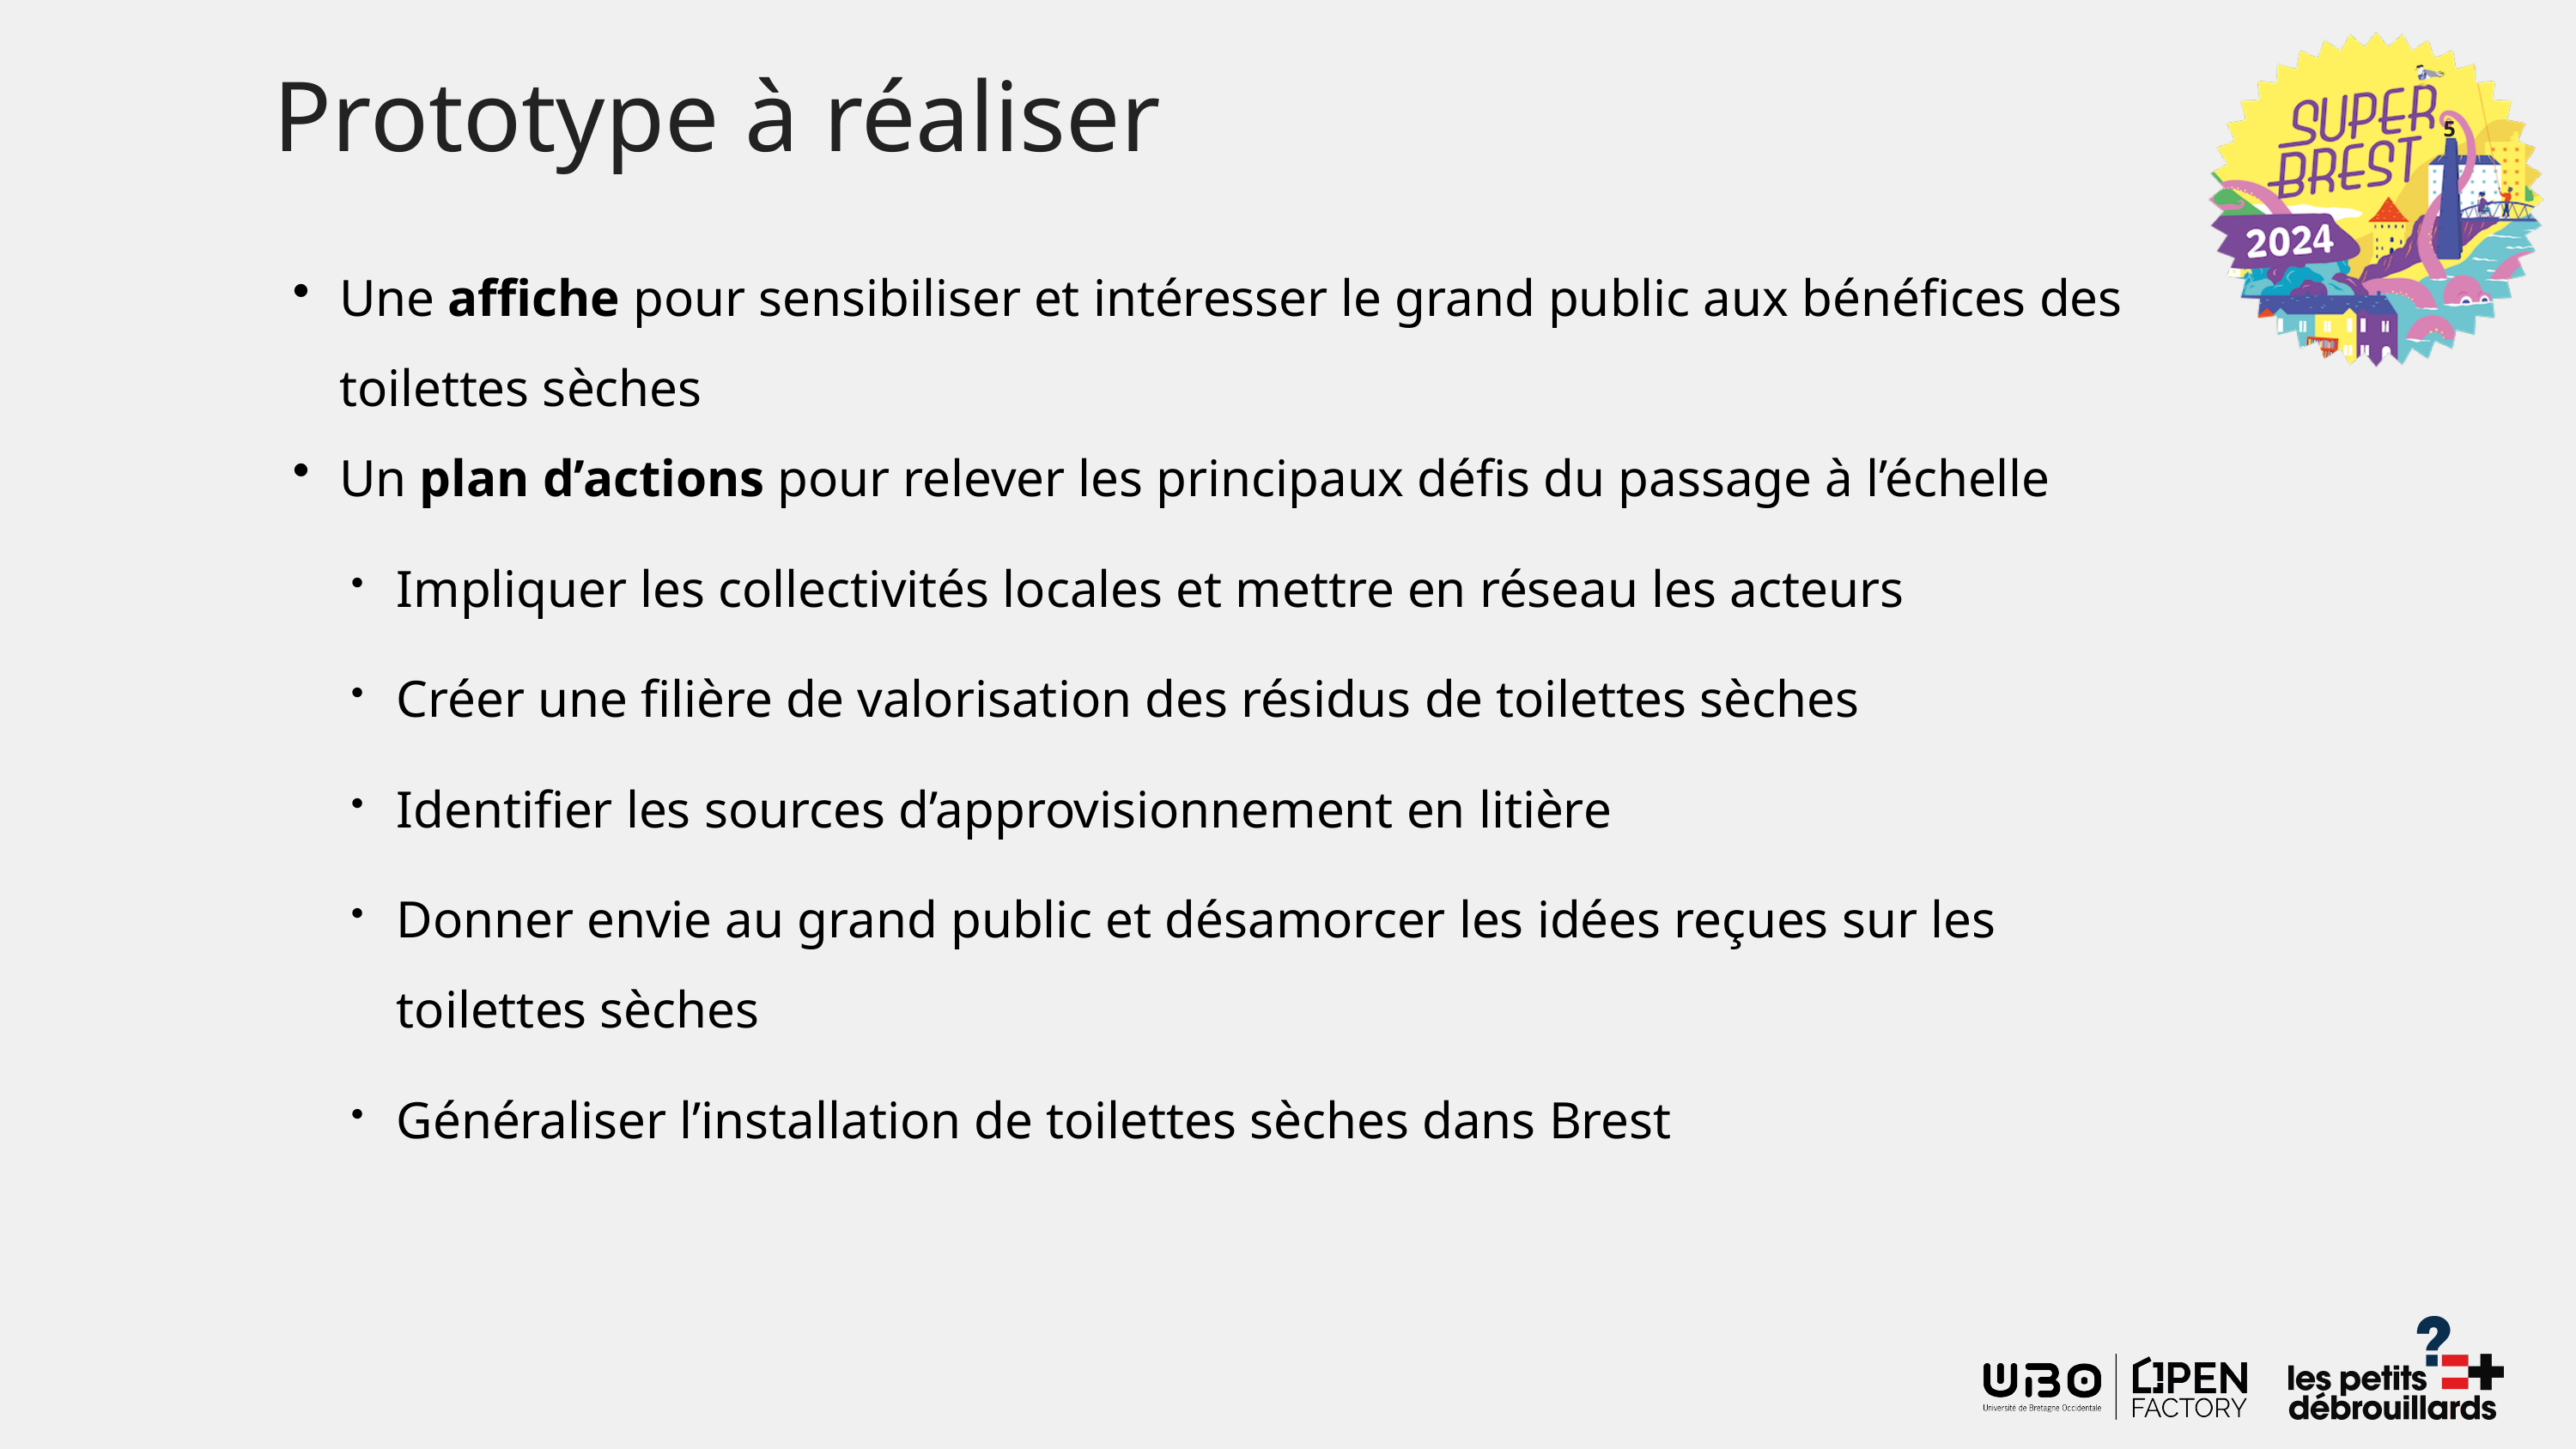

# Prototype à réaliser
Une affiche pour sensibiliser et intéresser le grand public aux bénéfices des toilettes sèches
Un plan d’actions pour relever les principaux défis du passage à l’échelle
Impliquer les collectivités locales et mettre en réseau les acteurs
Créer une filière de valorisation des résidus de toilettes sèches
Identifier les sources d’approvisionnement en litière
Donner envie au grand public et désamorcer les idées reçues sur les toilettes sèches
Généraliser l’installation de toilettes sèches dans Brest